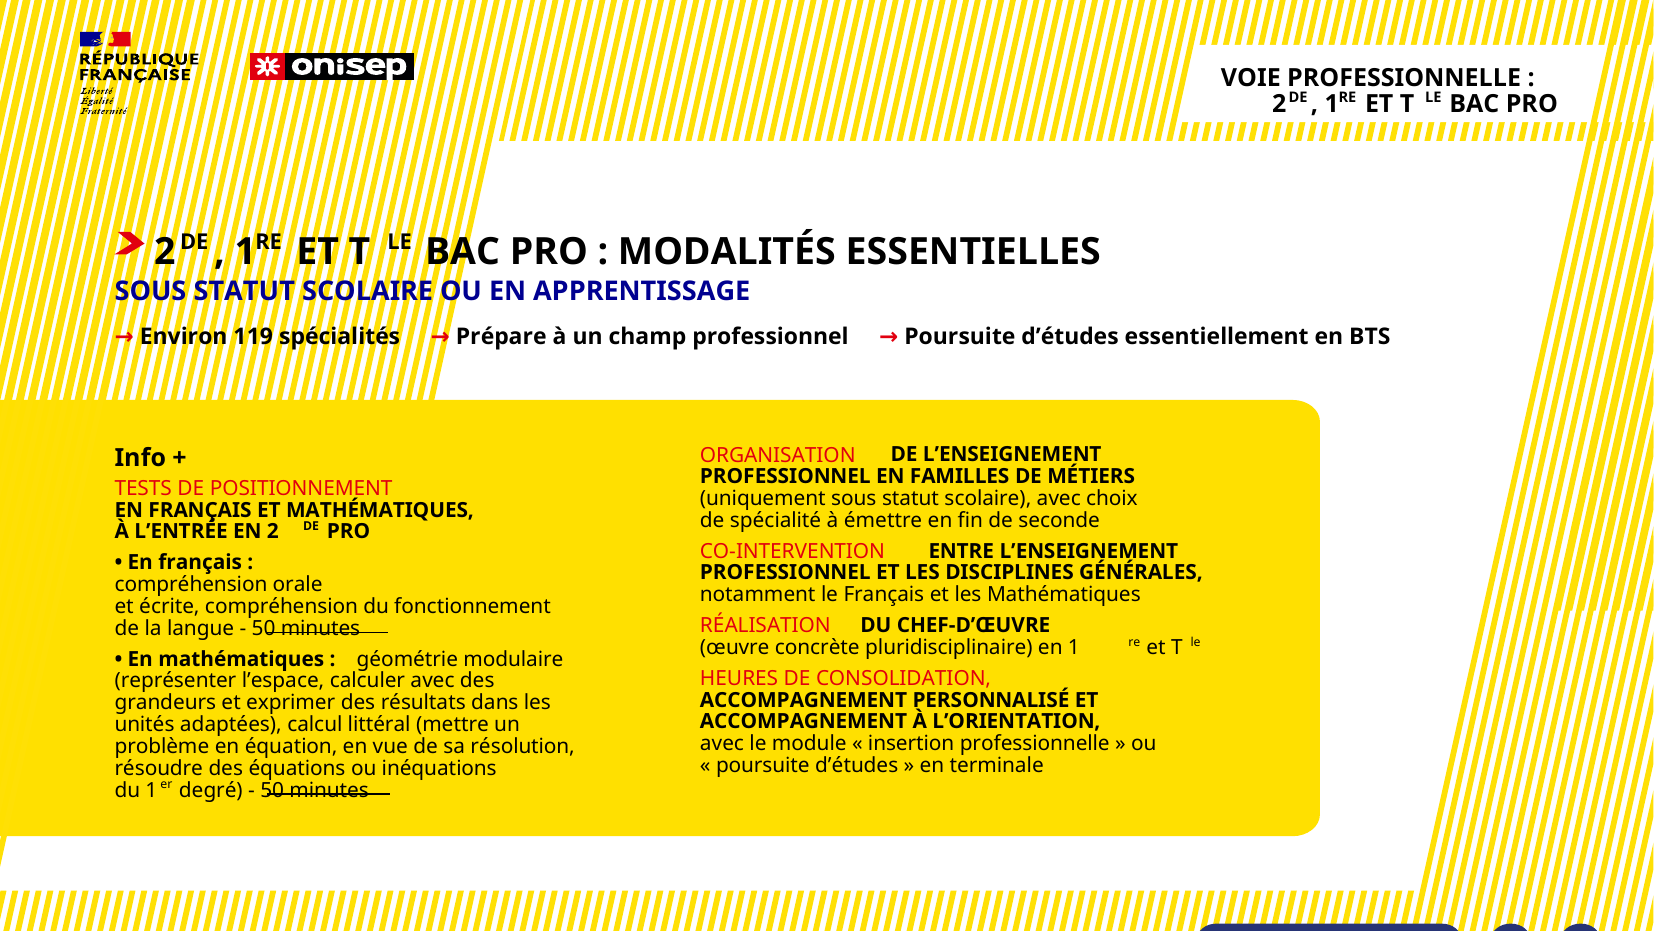

VOIE PROFESSIONNELLE :
2
, 1
 ET T
 BAC PRO
DE
RE
LE
 2
, 1
 ET T
 BAC PRO : MODALITÉS ESSENTIELLES
DE
RE
LE
SOUS STATUT SCOLAIRE OU EN APPRENTISSAGE
→ Environ 119 spécialités → Prépare à un champ professionnel → Poursuite d’études essentiellement en BTS
Info +
 DE L’ENSEIGNEMENT
ORGANISATION
PROFESSIONNEL EN FAMILLES DE MÉTIERS
TESTS DE POSITIONNEMENT
(uniquement sous statut scolaire), avec choix
EN FRANÇAIS ET MATHÉMATIQUES,
de spécialité à émettre en fin de seconde
À L’ENTRÉE EN 2
 PRO
DE
ENTRE L’ENSEIGNEMENT
CO-INTERVENTION
• En français :
PROFESSIONNEL ET LES DISCIPLINES GÉNÉRALES,
compréhension orale
notamment le Français et les Mathématiques
et écrite, compréhension du fonctionnement
DU CHEF-D’ŒUVRE
RÉALISATION
de la langue - 50 minutes
(œuvre concrète pluridisciplinaire) en 1
 et T
re
le
• En mathématiques :
géométrie modulaire
HEURES DE CONSOLIDATION,
(représenter l’espace, calculer avec des
ACCOMPAGNEMENT PERSONNALISÉ ET
grandeurs et exprimer des résultats dans les
ACCOMPAGNEMENT À L’ORIENTATION,
unités adaptées), calcul littéral (mettre un
avec le module « insertion professionnelle » ou
problème en équation, en vue de sa résolution,
« poursuite d’études » en terminale
résoudre des équations ou inéquations
du 1
 degré) - 50 minutes
er
RETOUR ACCUEIL